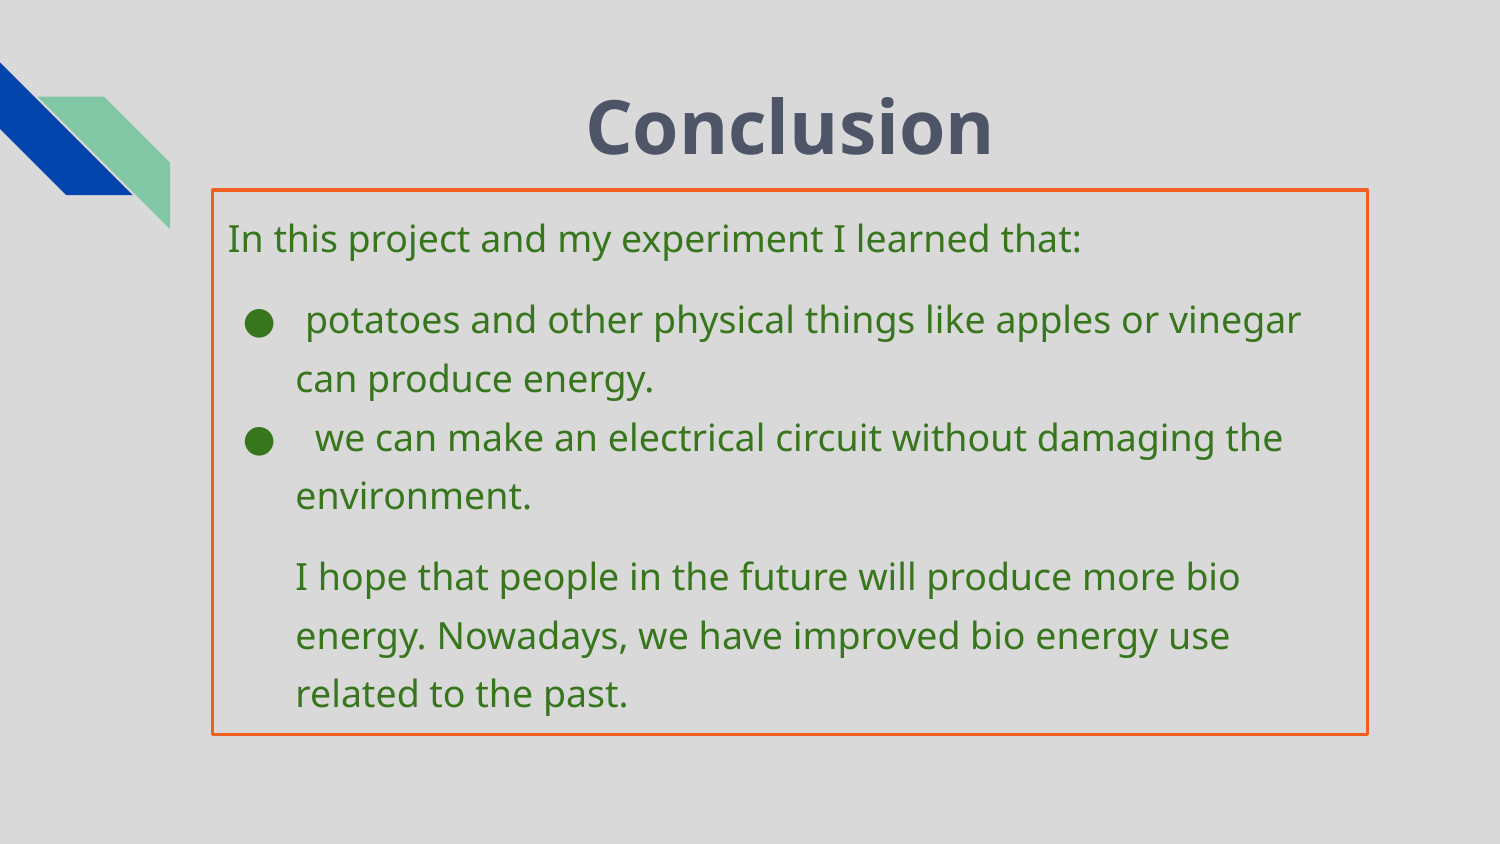

# Conclusion
In this project and my experiment I learned that:
 potatoes and other physical things like apples or vinegar can produce energy.
 we can make an electrical circuit without damaging the environment.
I hope that people in the future will produce more bio energy. Nowadays, we have improved bio energy use related to the past.